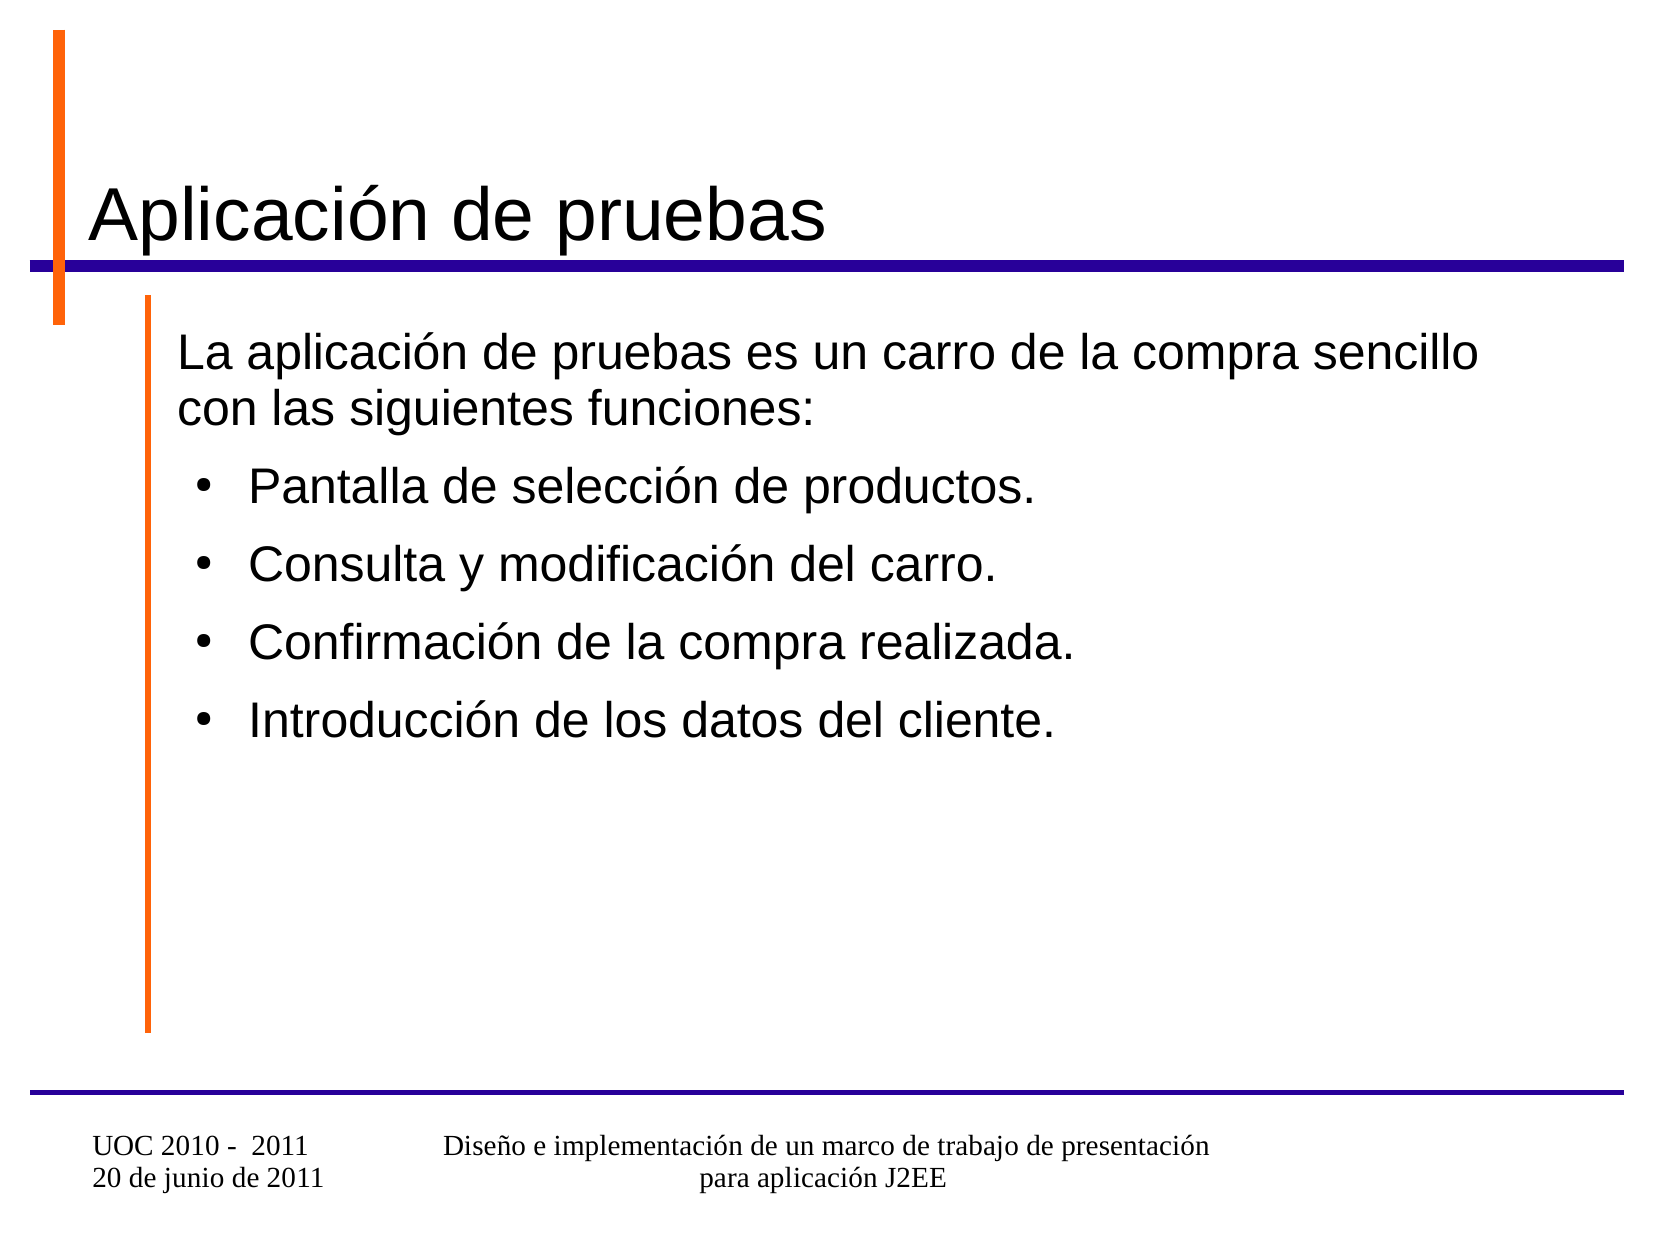

# Aplicación de pruebas
La aplicación de pruebas es un carro de la compra sencillo con las siguientes funciones:
Pantalla de selección de productos.
Consulta y modificación del carro.
Confirmación de la compra realizada.
Introducción de los datos del cliente.